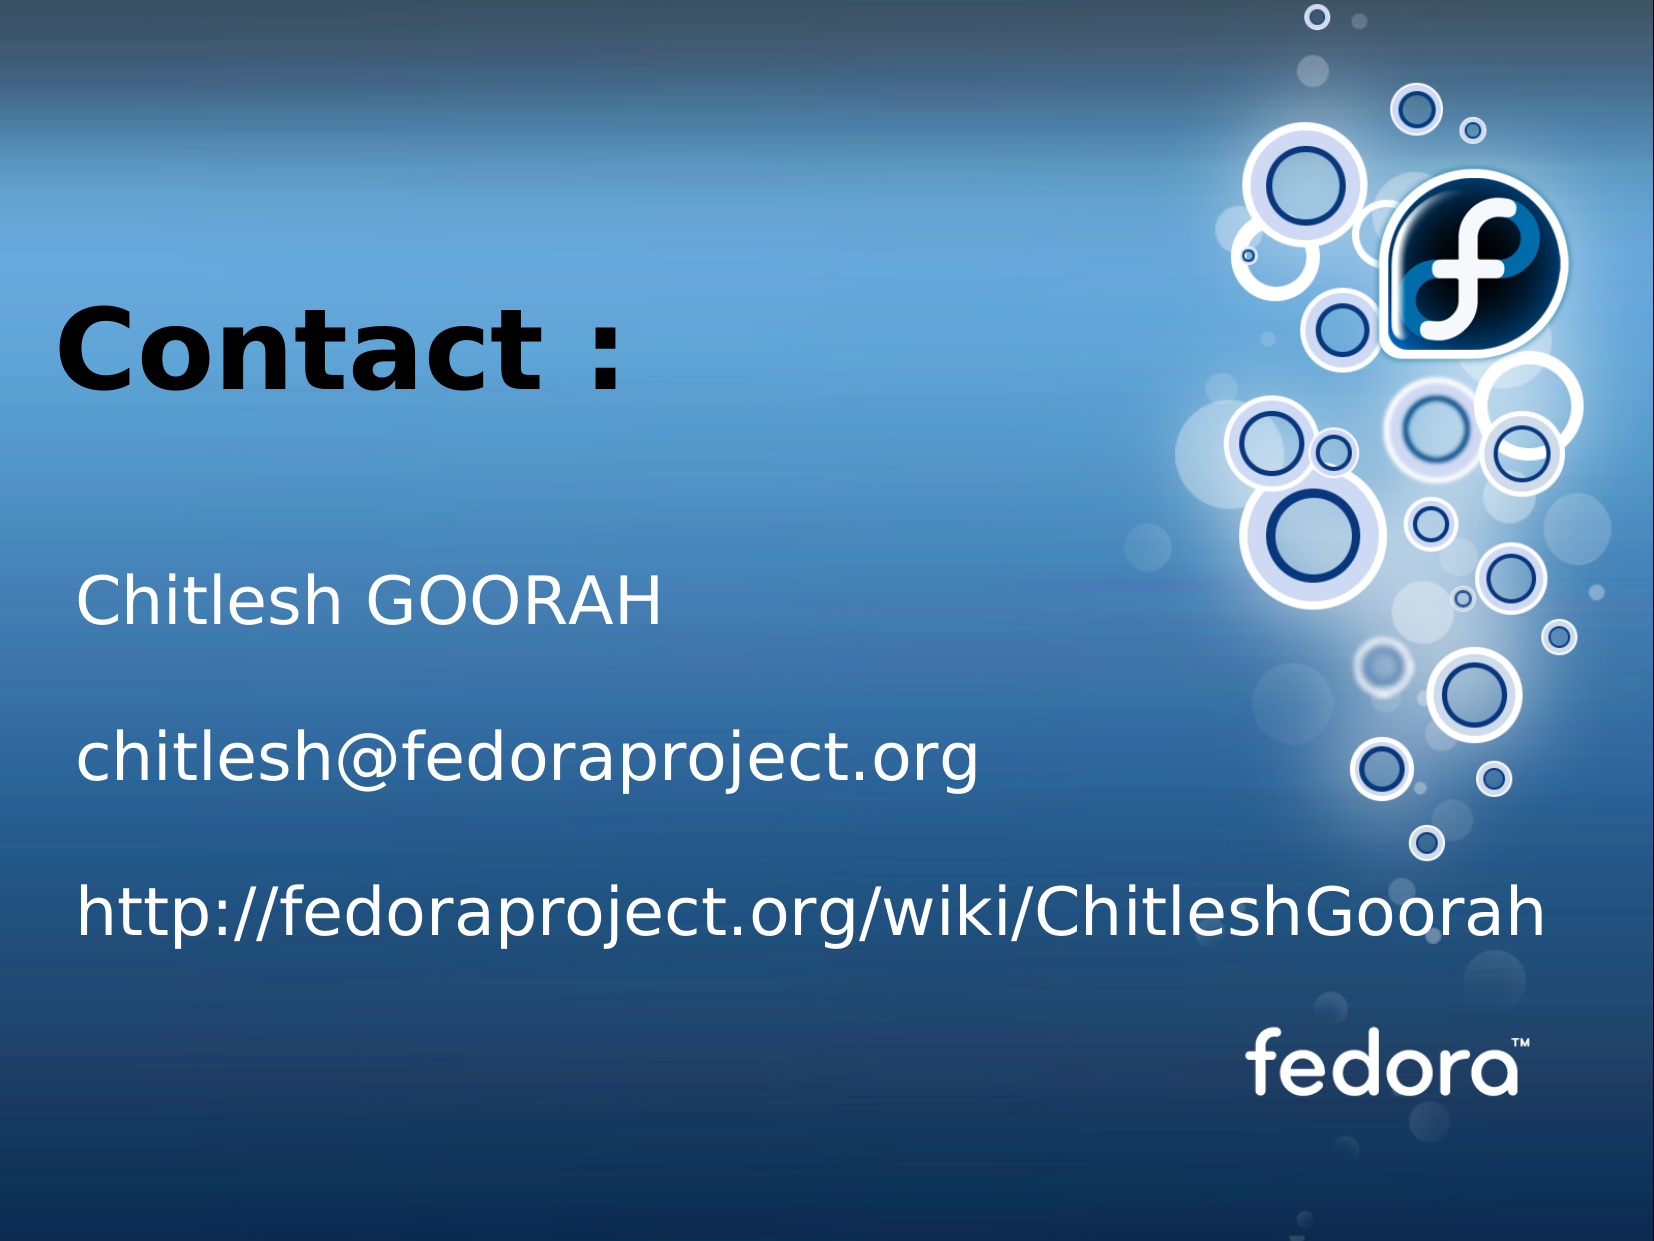

# Contact :
Chitlesh GOORAH
chitlesh@fedoraproject.org
http://fedoraproject.org/wiki/ChitleshGoorah